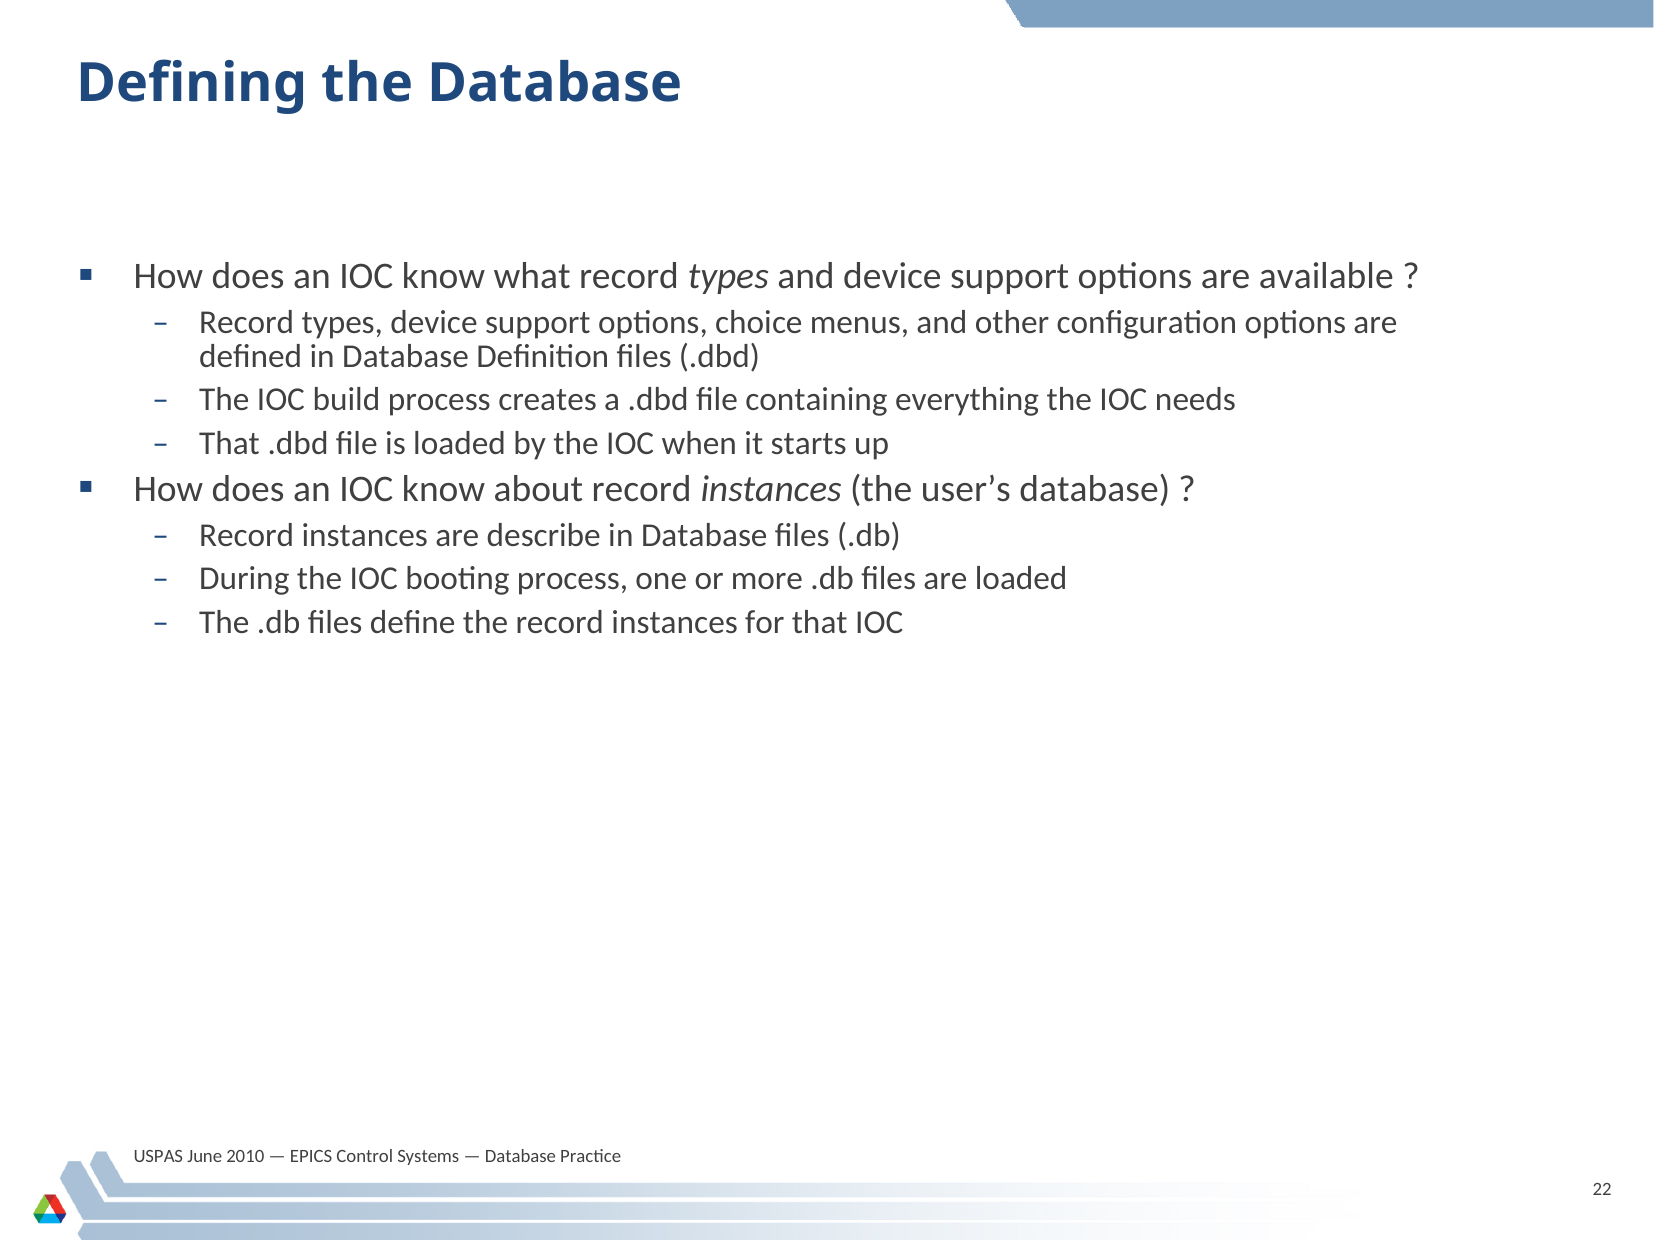

# Defining the Database
How does an IOC know what record types and device support options are available ?
Record types, device support options, choice menus, and other configuration options are defined in Database Definition files (.dbd)
The IOC build process creates a .dbd file containing everything the IOC needs
That .dbd file is loaded by the IOC when it starts up
How does an IOC know about record instances (the user’s database) ?
Record instances are describe in Database files (.db)
During the IOC booting process, one or more .db files are loaded
The .db files define the record instances for that IOC
USPAS June 2010 — EPICS Control Systems — Database Practice
22